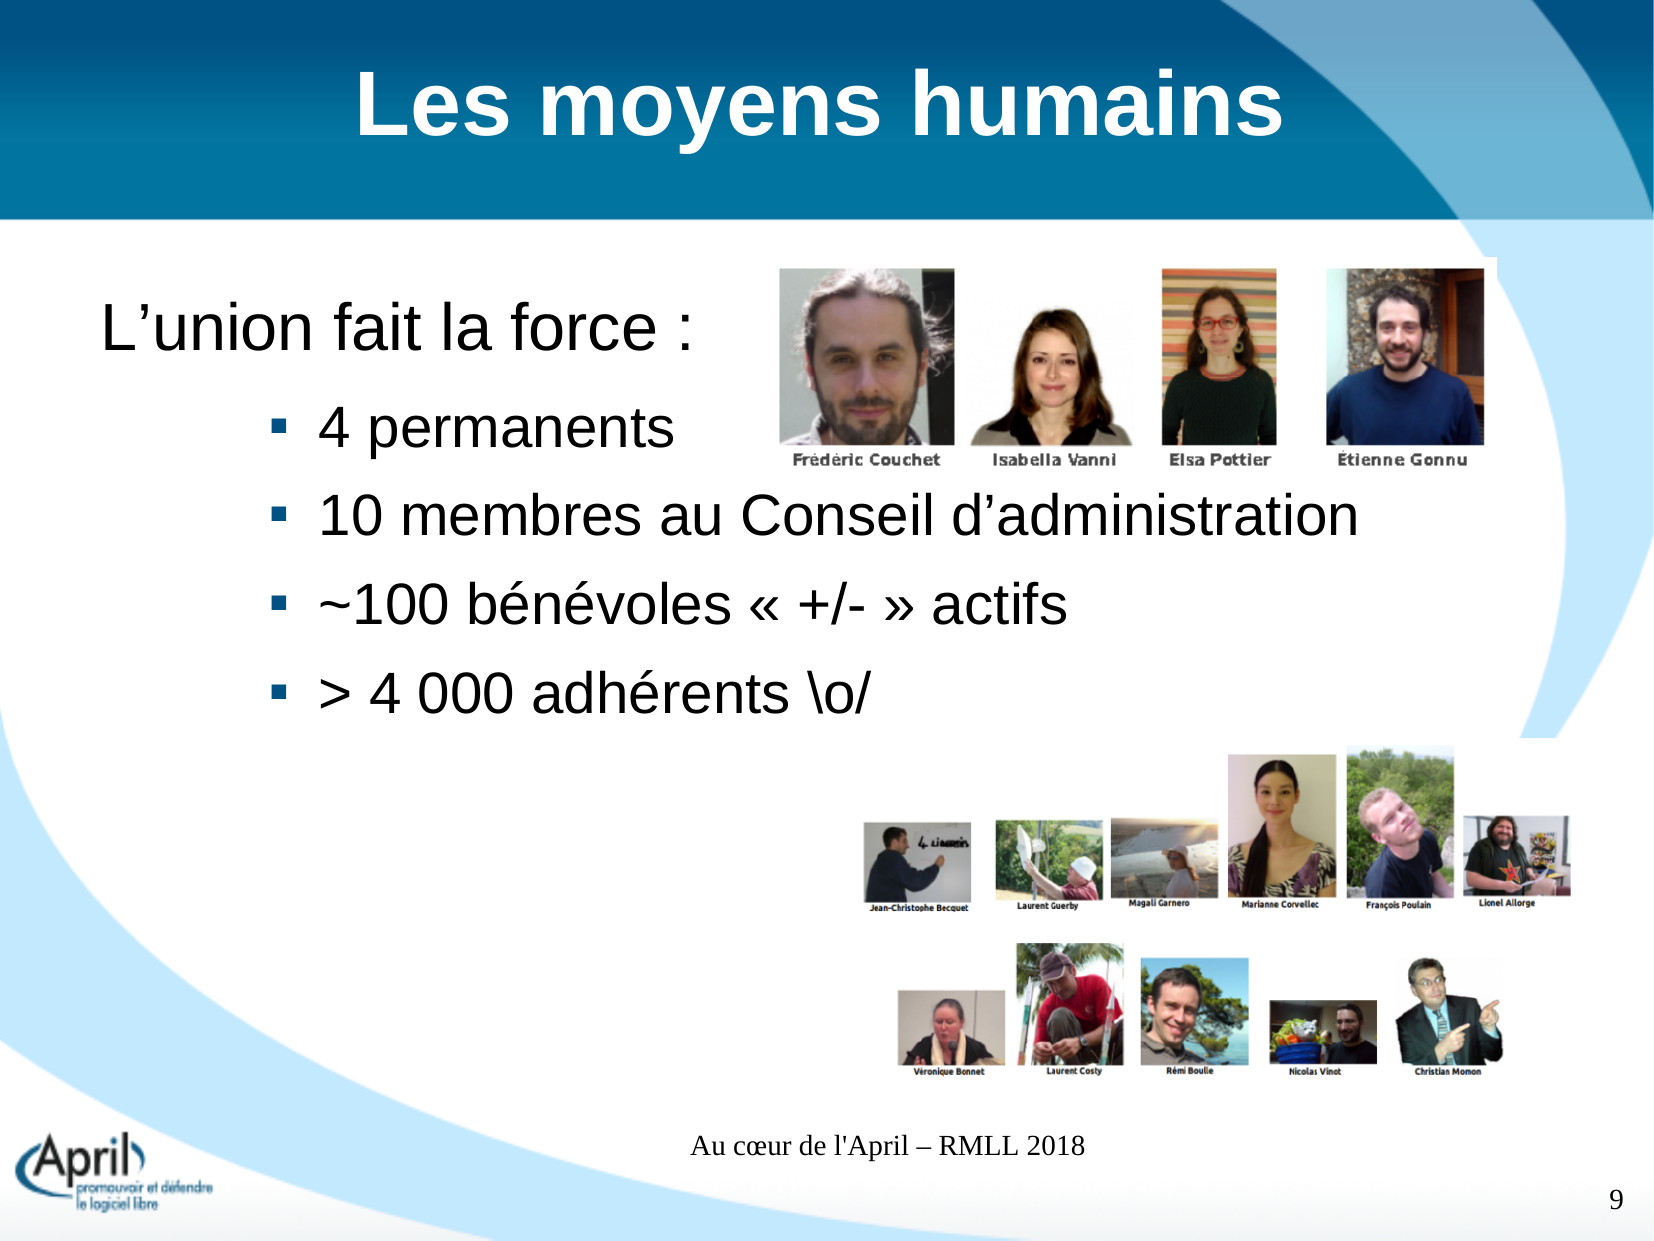

# Les moyens humains
L’union fait la force :
4 permanents
10 membres au Conseil d’administration
~100 bénévoles « +/- » actifs
> 4 000 adhérents \o/
Au cœur de l'April – RMLL 2018
9